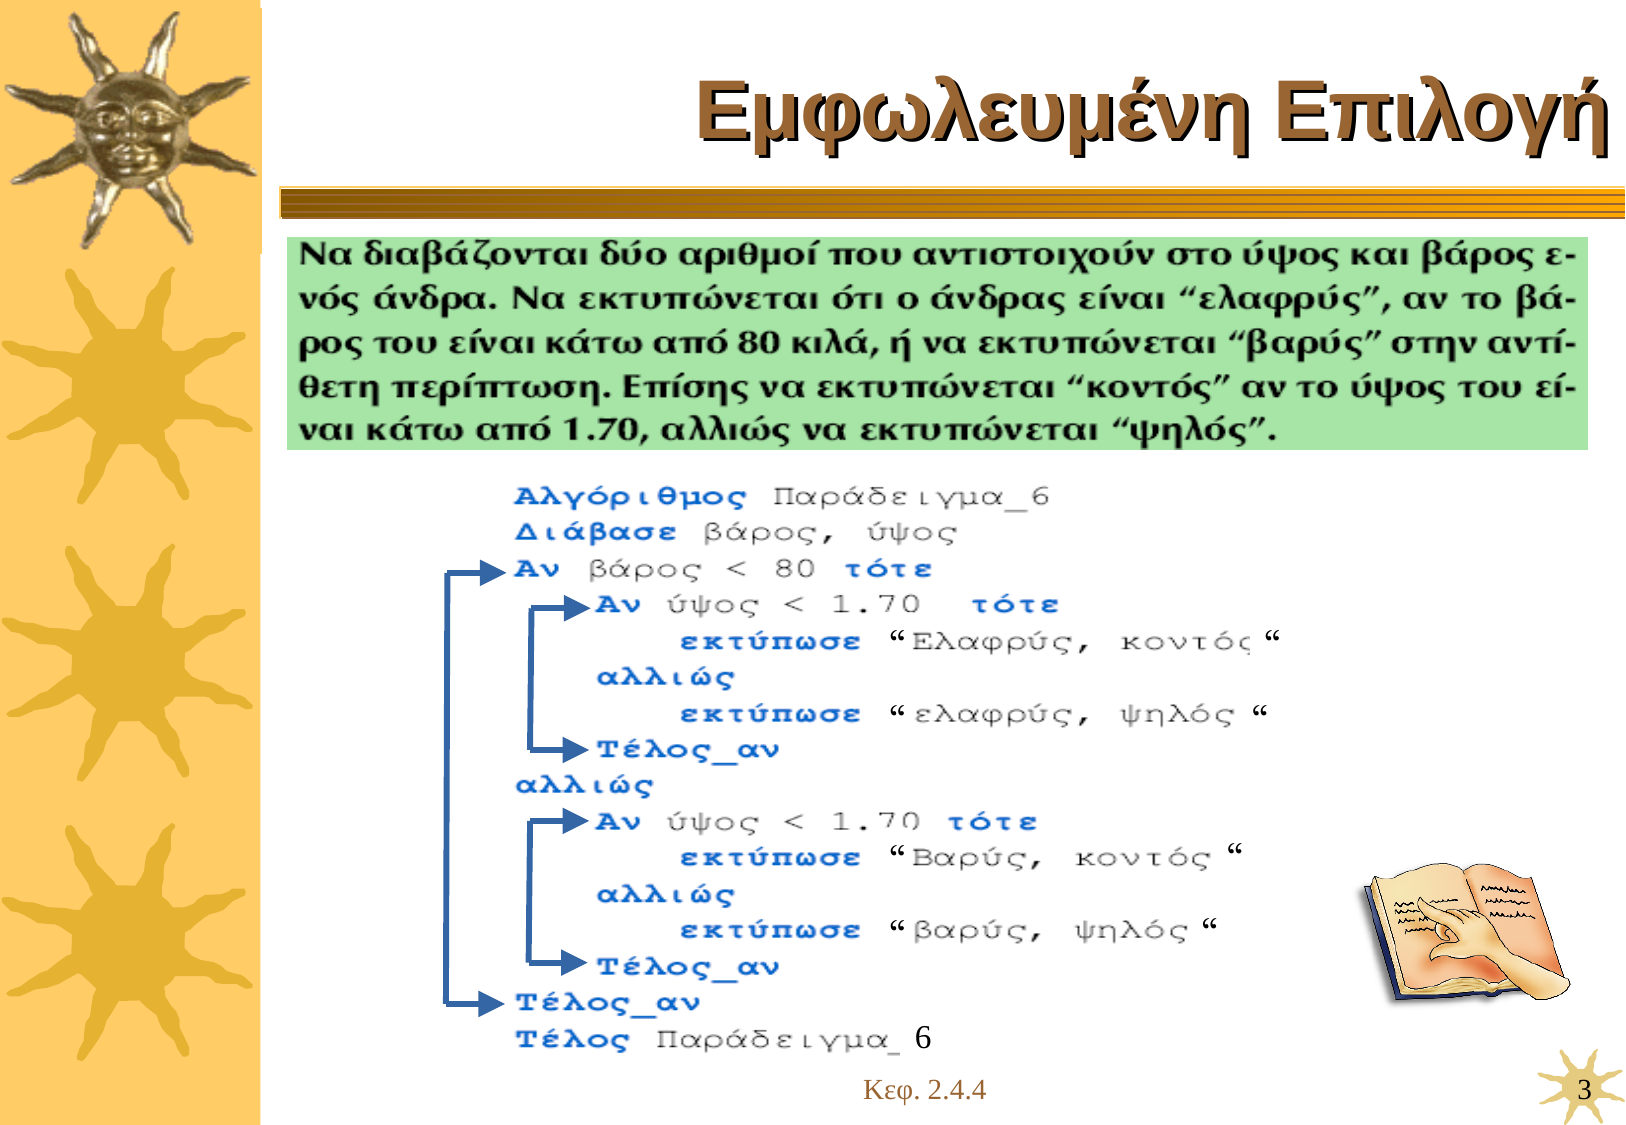

Εμφωλευμένη Επιλογή

“
“
“
“
“
“
“
“
Κεφ. 2.4.4
3